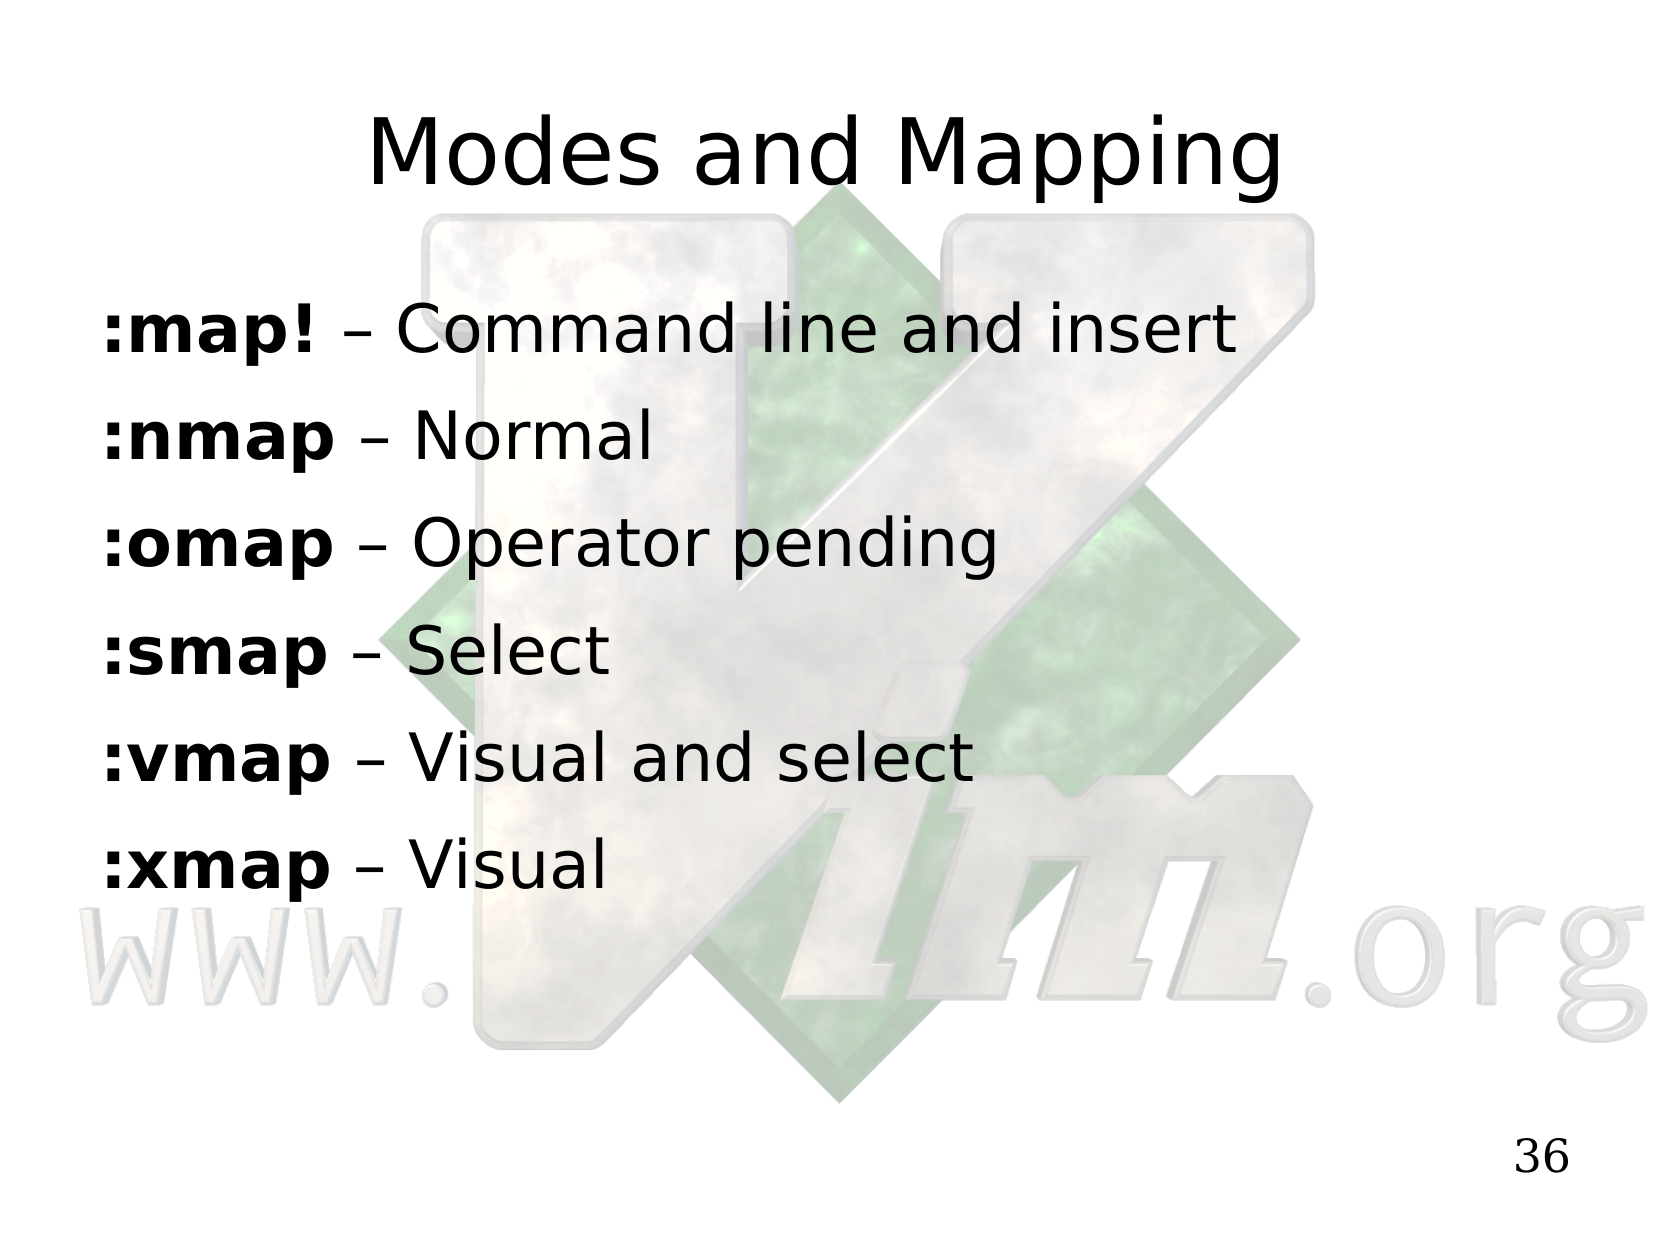

# Modes and Mapping
:map! – Command line and insert
:nmap – Normal
:omap – Operator pending
:smap – Select
:vmap – Visual and select
:xmap – Visual
36